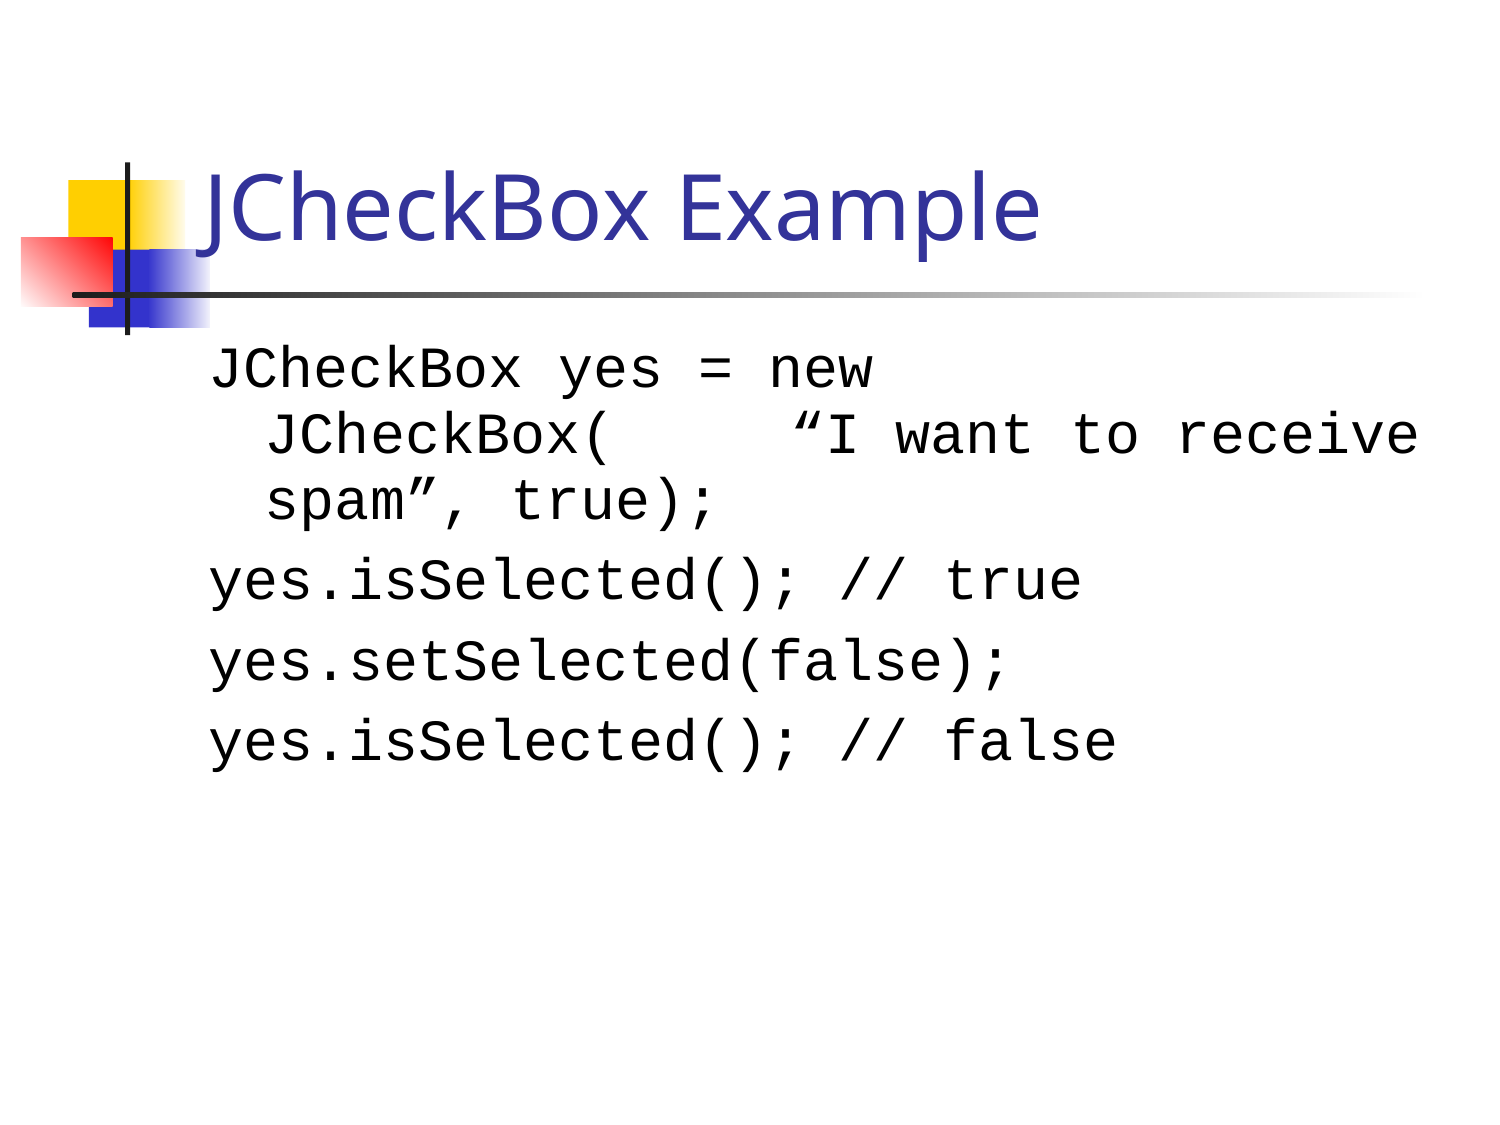

# JCheckBox Example
JCheckBox yes = new JCheckBox( “I want to receive spam”, true);
yes.isSelected(); // true
yes.setSelected(false);
yes.isSelected(); // false